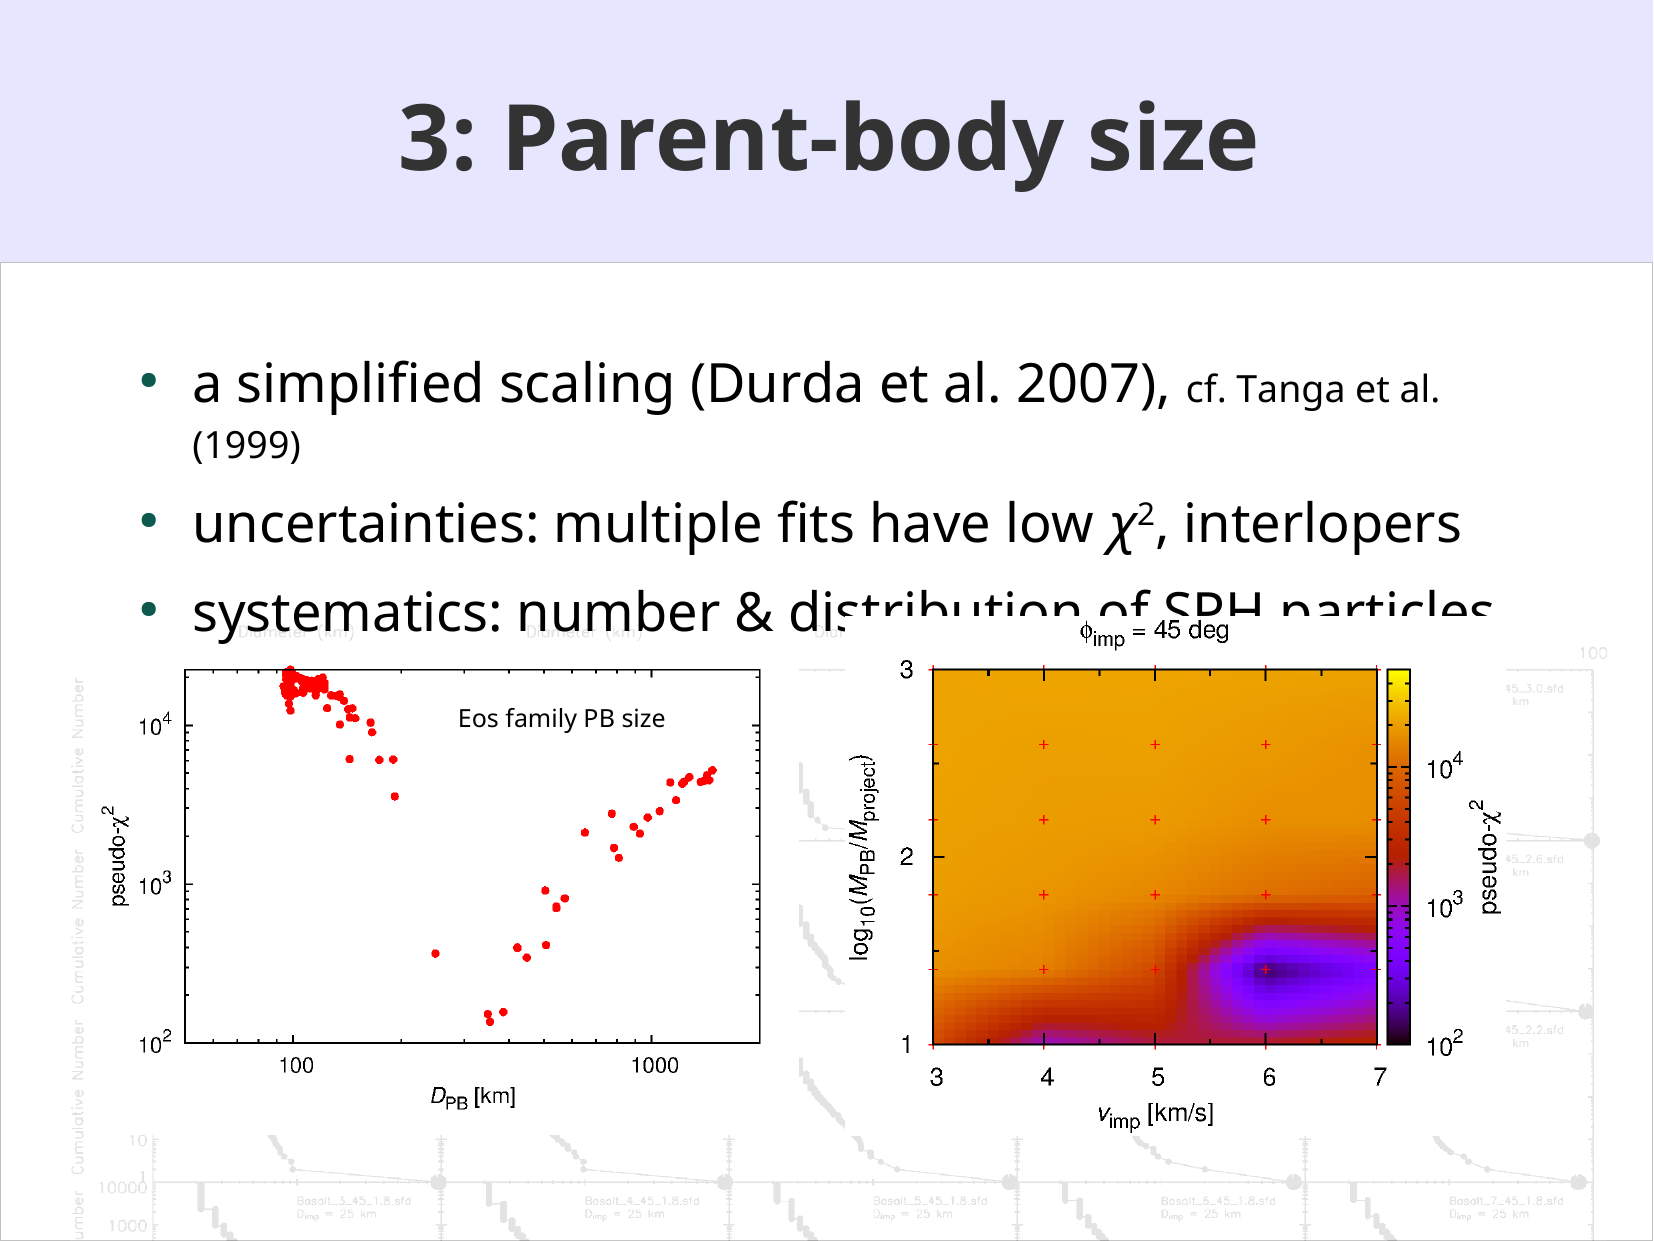

# 3: Parent-body size
a simplified scaling (Durda et al. 2007), cf. Tanga et al. (1999)
uncertainties: multiple fits have low χ2, interlopers
systematics: number & distribution of SPH particles
Eos family PB size